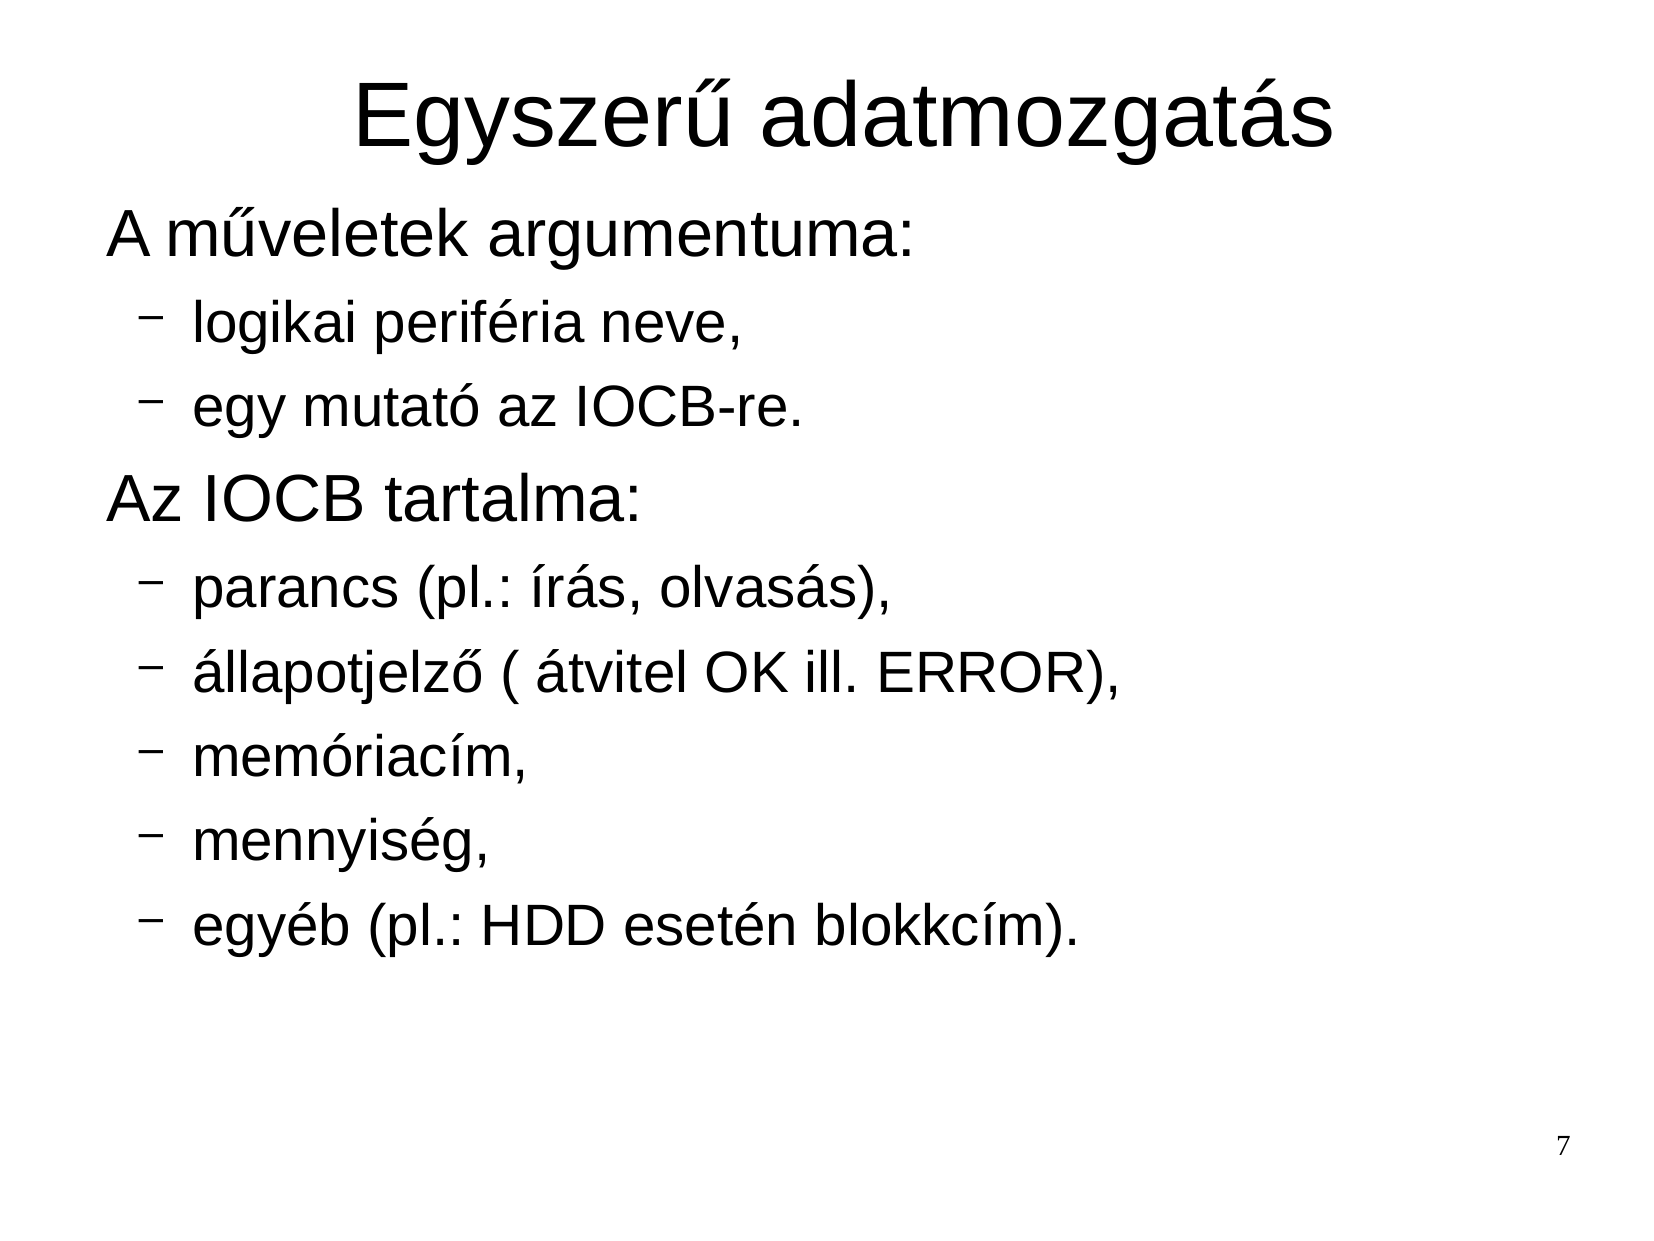

# Egyszerű adatmozgatás
A műveletek argumentuma:
logikai periféria neve,
egy mutató az IOCB-re.
Az IOCB tartalma:
parancs (pl.: írás, olvasás),
állapotjelző ( átvitel OK ill. ERROR),
memóriacím,
mennyiség,
egyéb (pl.: HDD esetén blokkcím).
7